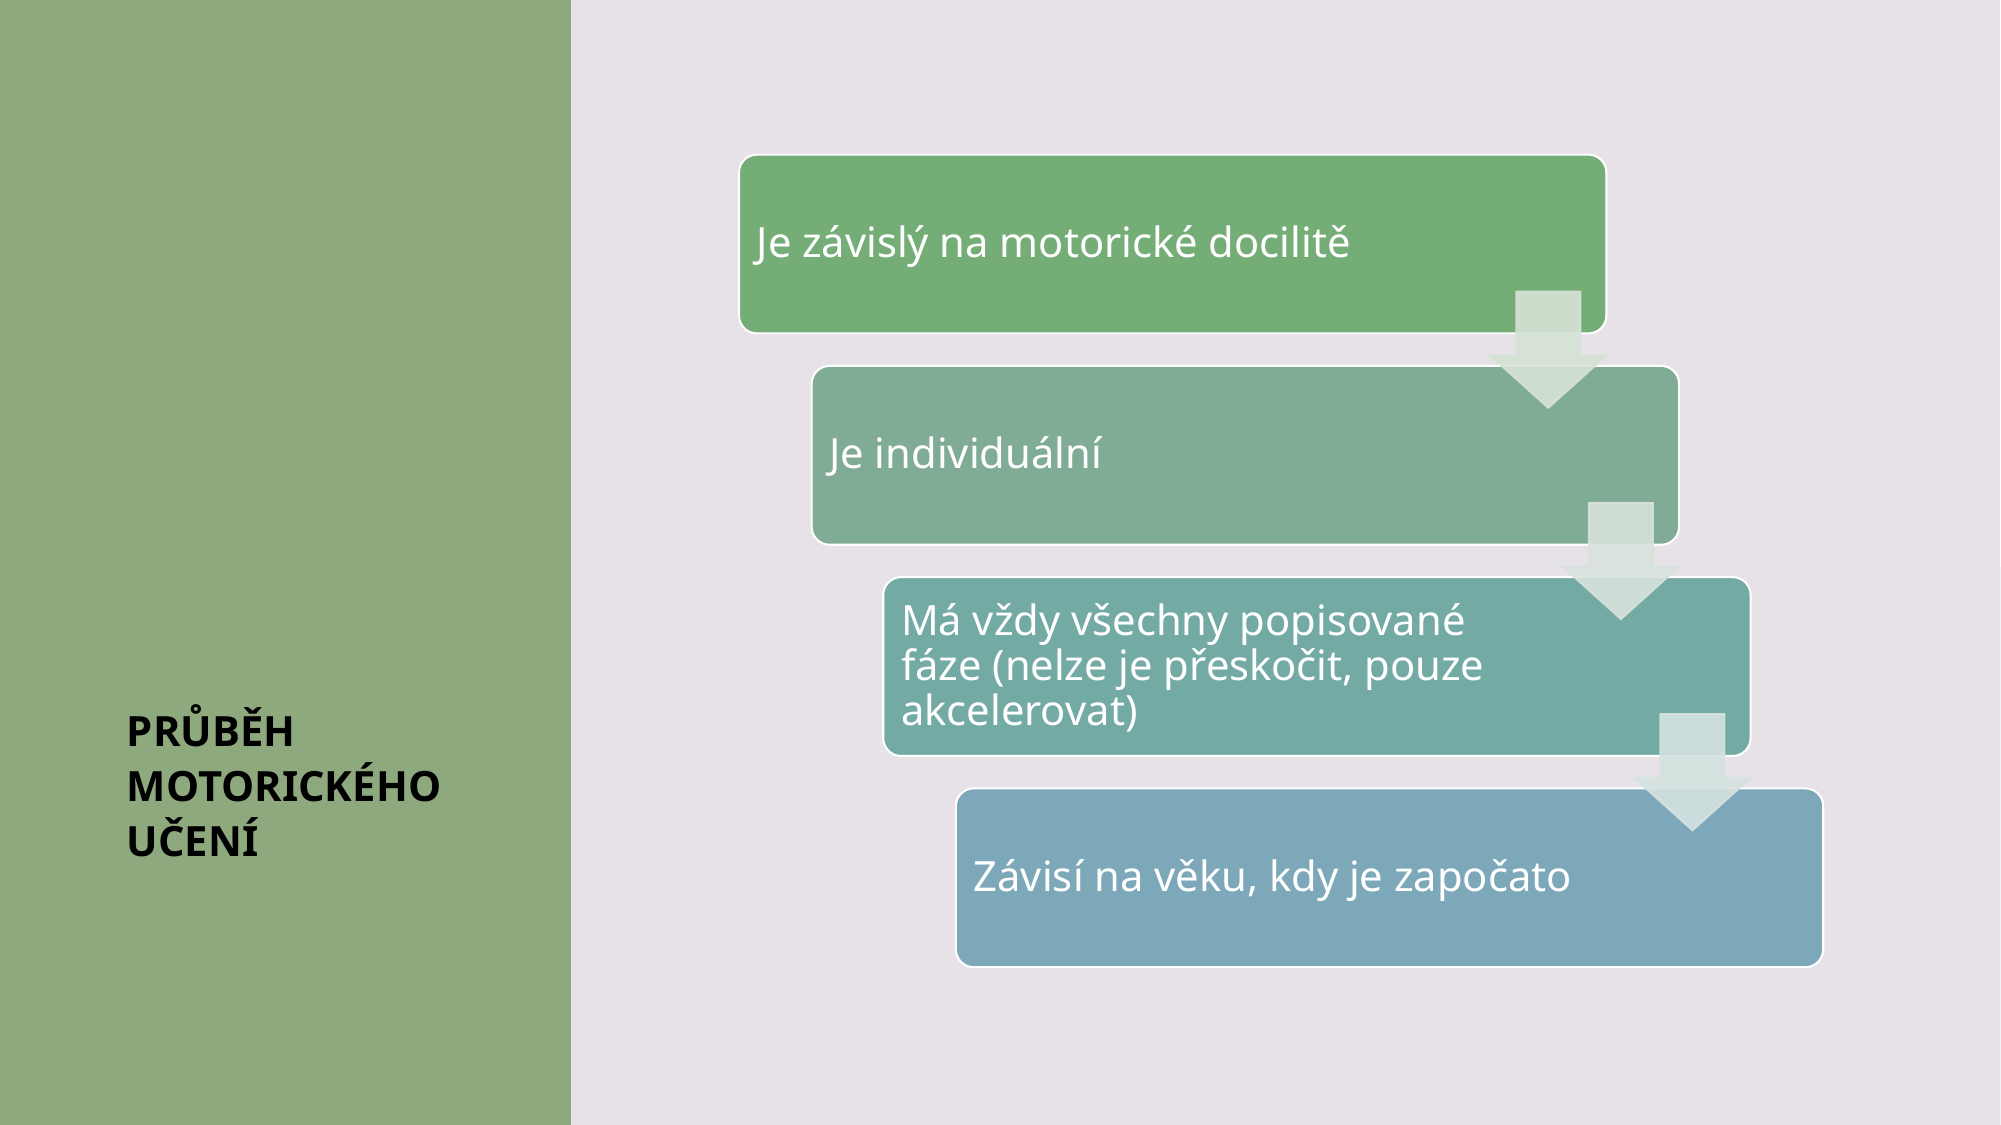

Je závislý na motorické docilitě
Je individuální
Má vždy všechny popisované fáze (nelze je přeskočit, pouze akcelerovat)
Závisí na věku, kdy je započato
# PRŮBĚH MOTORICKÉHO UČENÍ